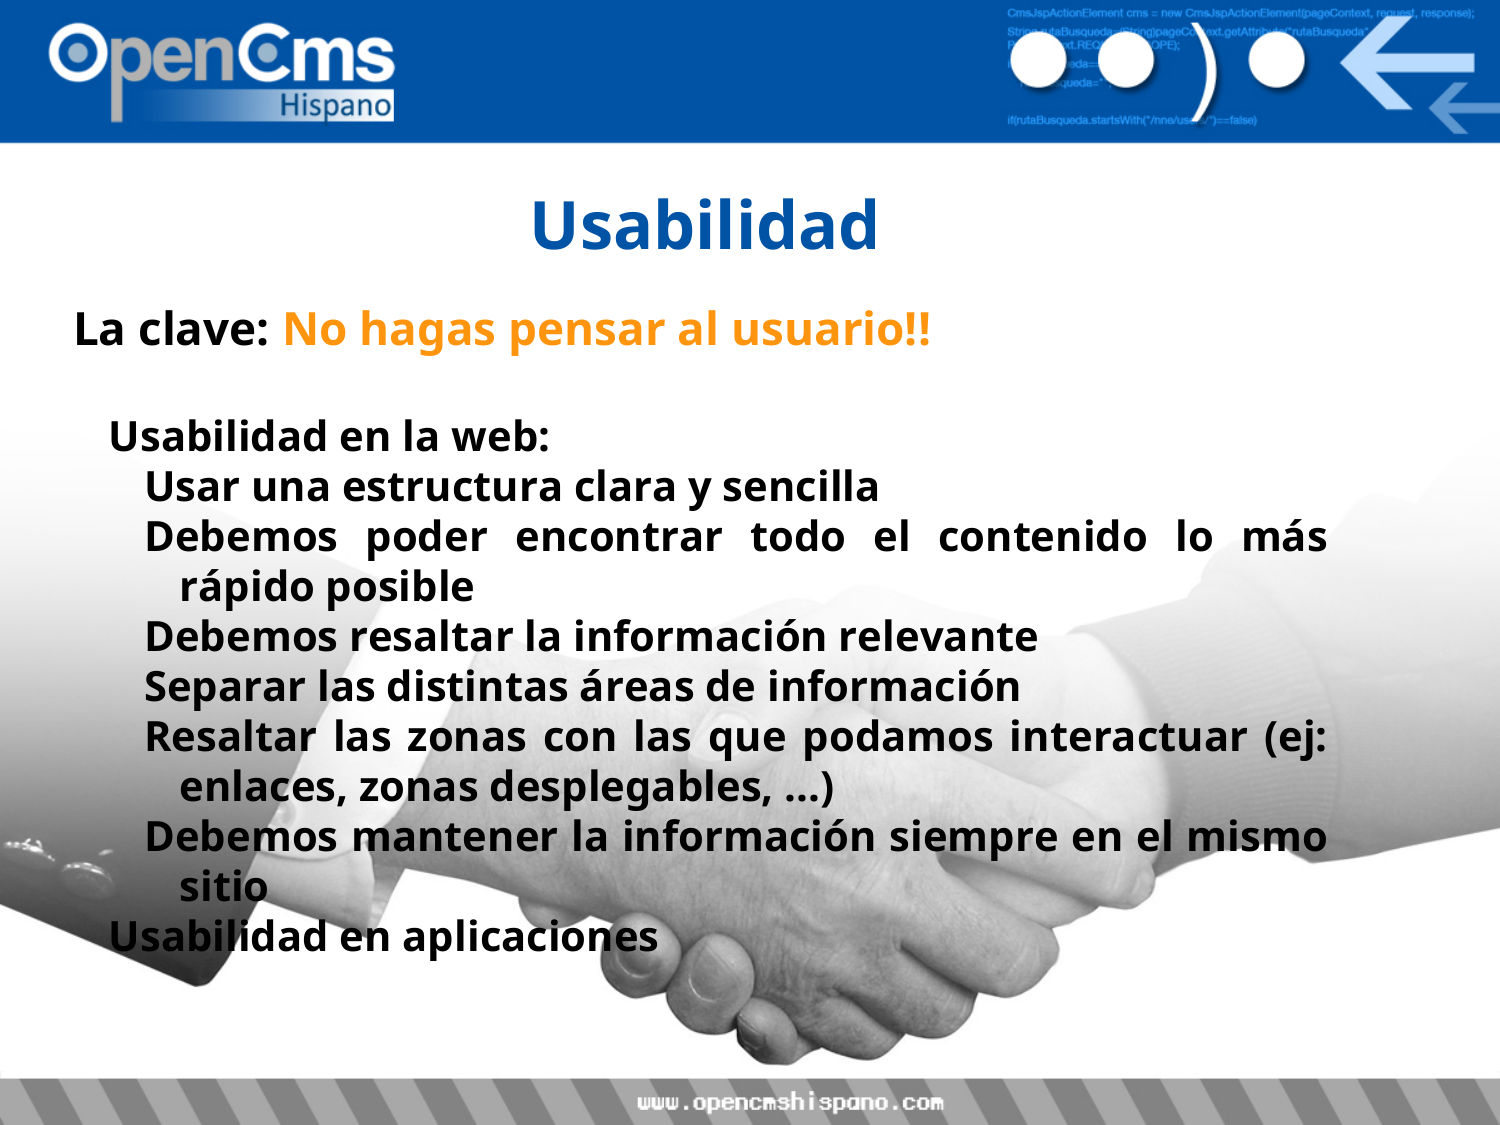

Usabilidad
La clave: No hagas pensar al usuario!!
Usabilidad en la web:
Usar una estructura clara y sencilla
Debemos poder encontrar todo el contenido lo más rápido posible
Debemos resaltar la información relevante
Separar las distintas áreas de información
Resaltar las zonas con las que podamos interactuar (ej: enlaces, zonas desplegables, ...)
Debemos mantener la información siempre en el mismo sitio
Usabilidad en aplicaciones